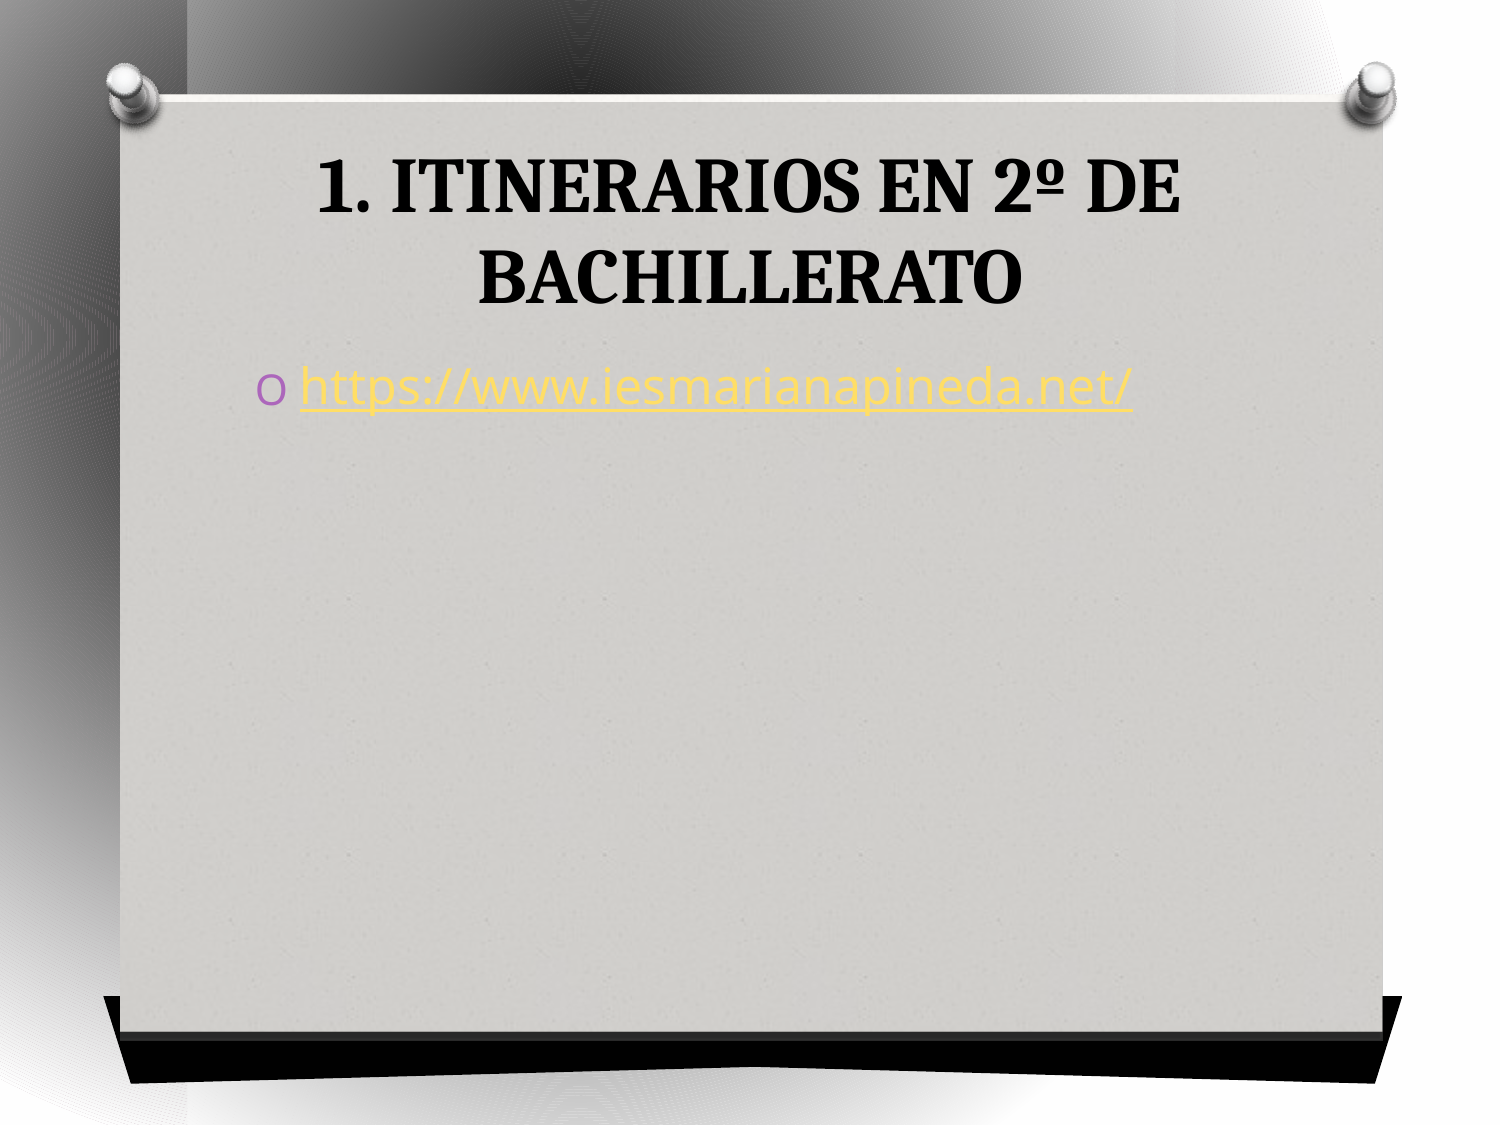

1. ITINERARIOS EN 2º DE BACHILLERATO
https://www.iesmarianapineda.net/